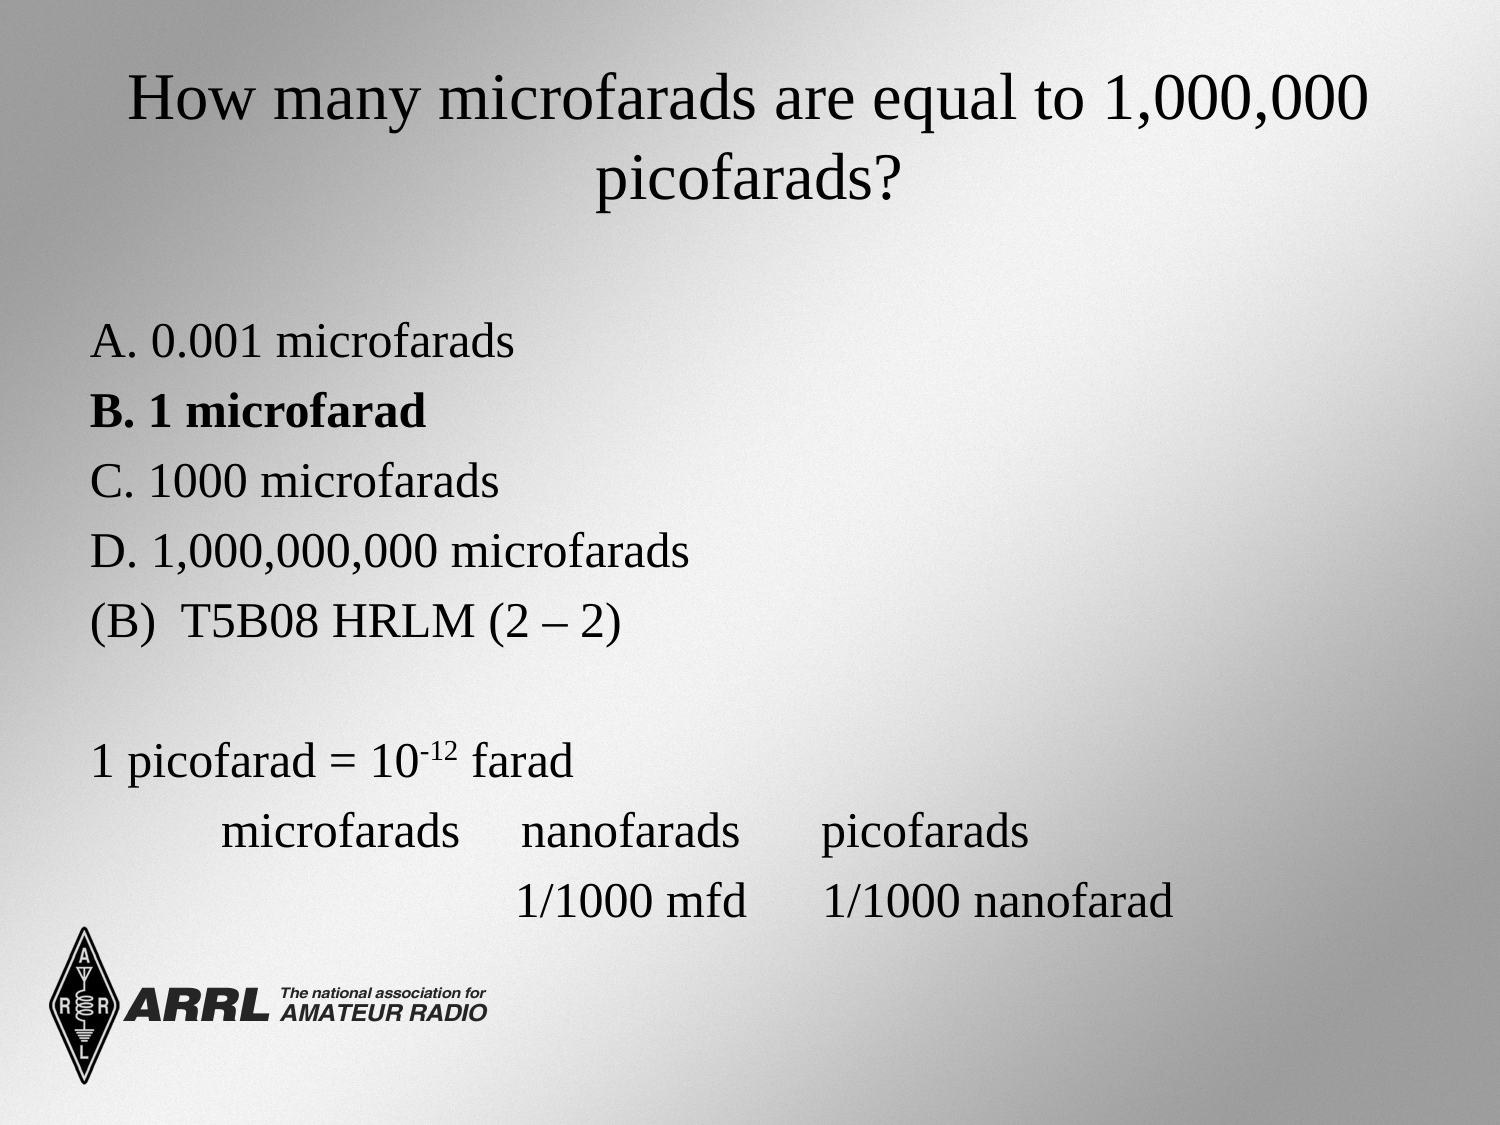

# How many microfarads are equal to 1,000,000 picofarads?
A. 0.001 microfarads
B. 1 microfarad
C. 1000 microfarads
D. 1,000,000,000 microfarads
(B) T5B08 HRLM (2 – 2)
1 picofarad = 10-12 farad
 		microfarads	nanofarads		picofarads
 1/1000 mfd 1/1000 nanofarad